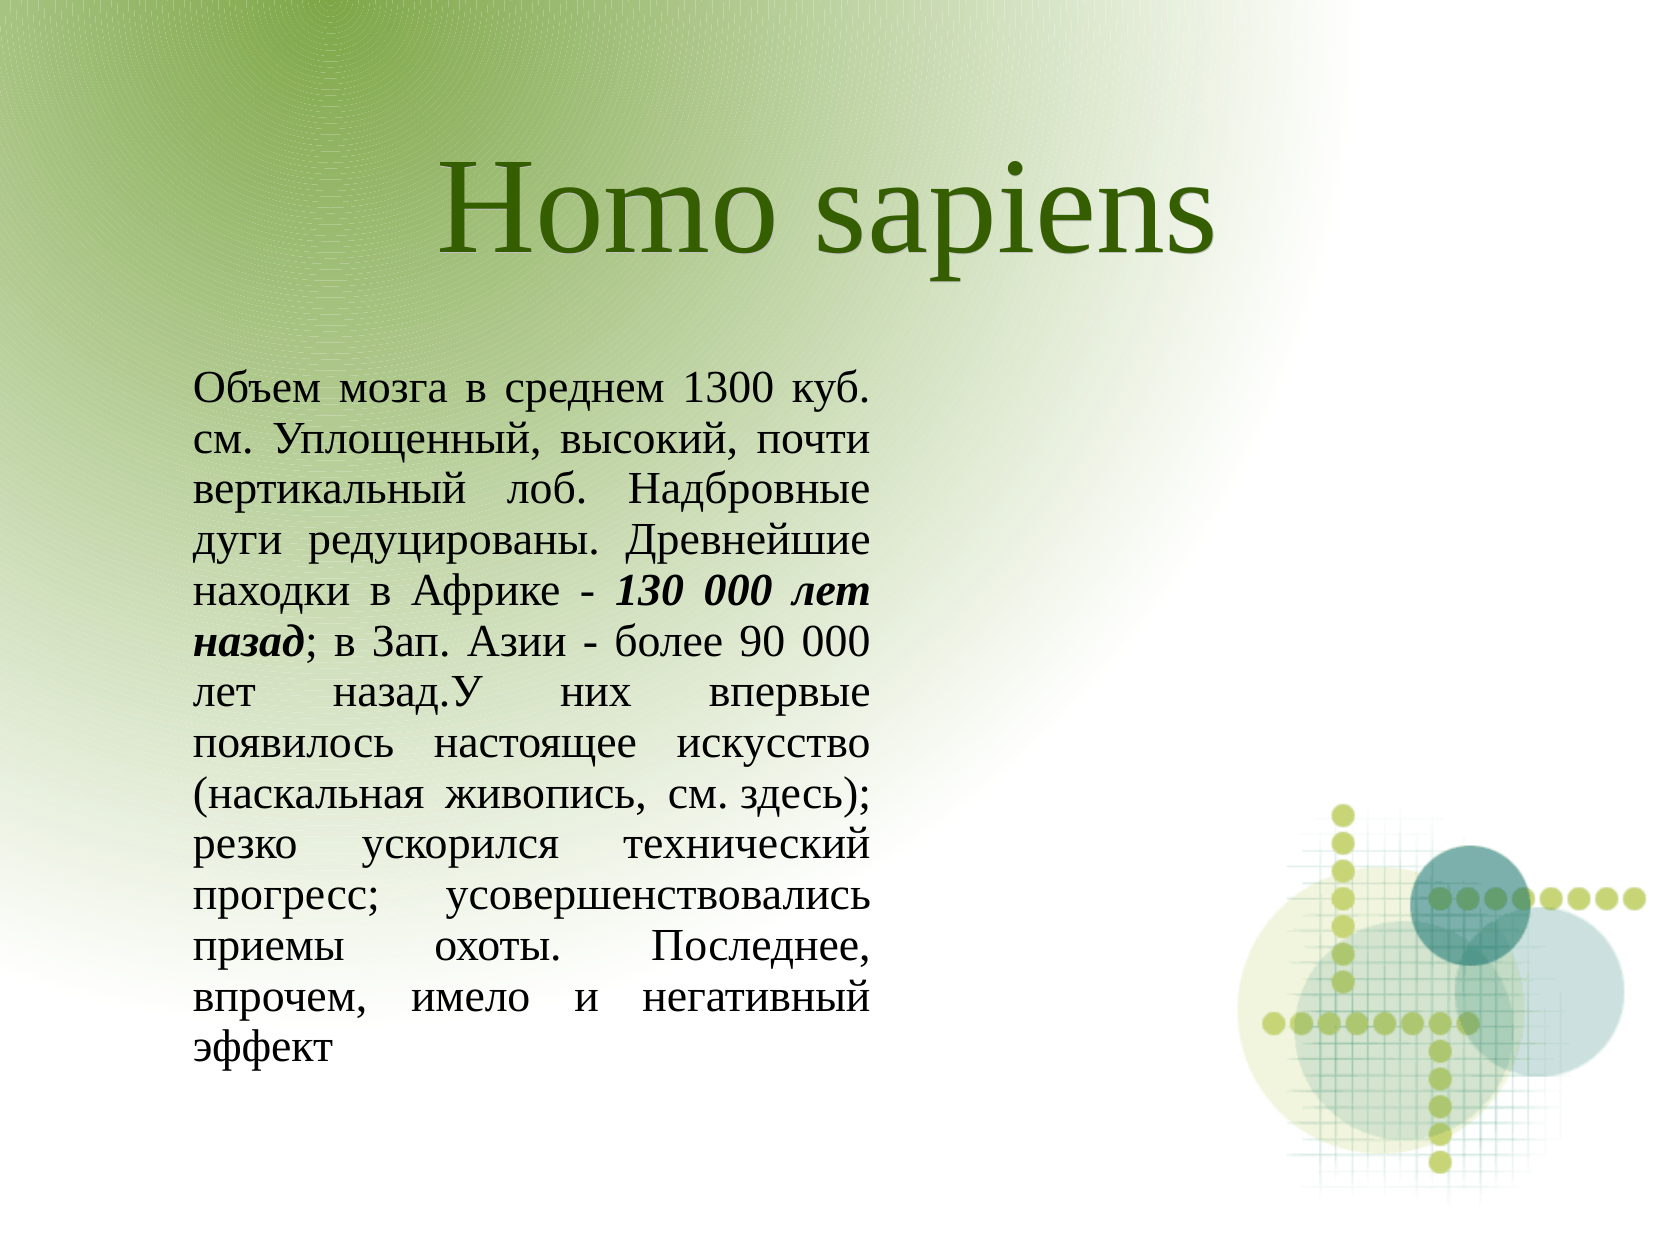

# Homo sapiens
Объем мозга в среднем 1300 куб. см. Уплощенный, высокий, почти вертикальный лоб. Надбровные дуги редуцированы. Древнейшие находки в Африке - 130 000 лет назад; в Зап. Азии - более 90 000 лет назад.У них впервые появилось настоящее искусство (наскальная живопись, см. здесь); резко ускорился технический прогресс; усовершенствовались приемы охоты. Последнее, впрочем, имело и негативный эффект